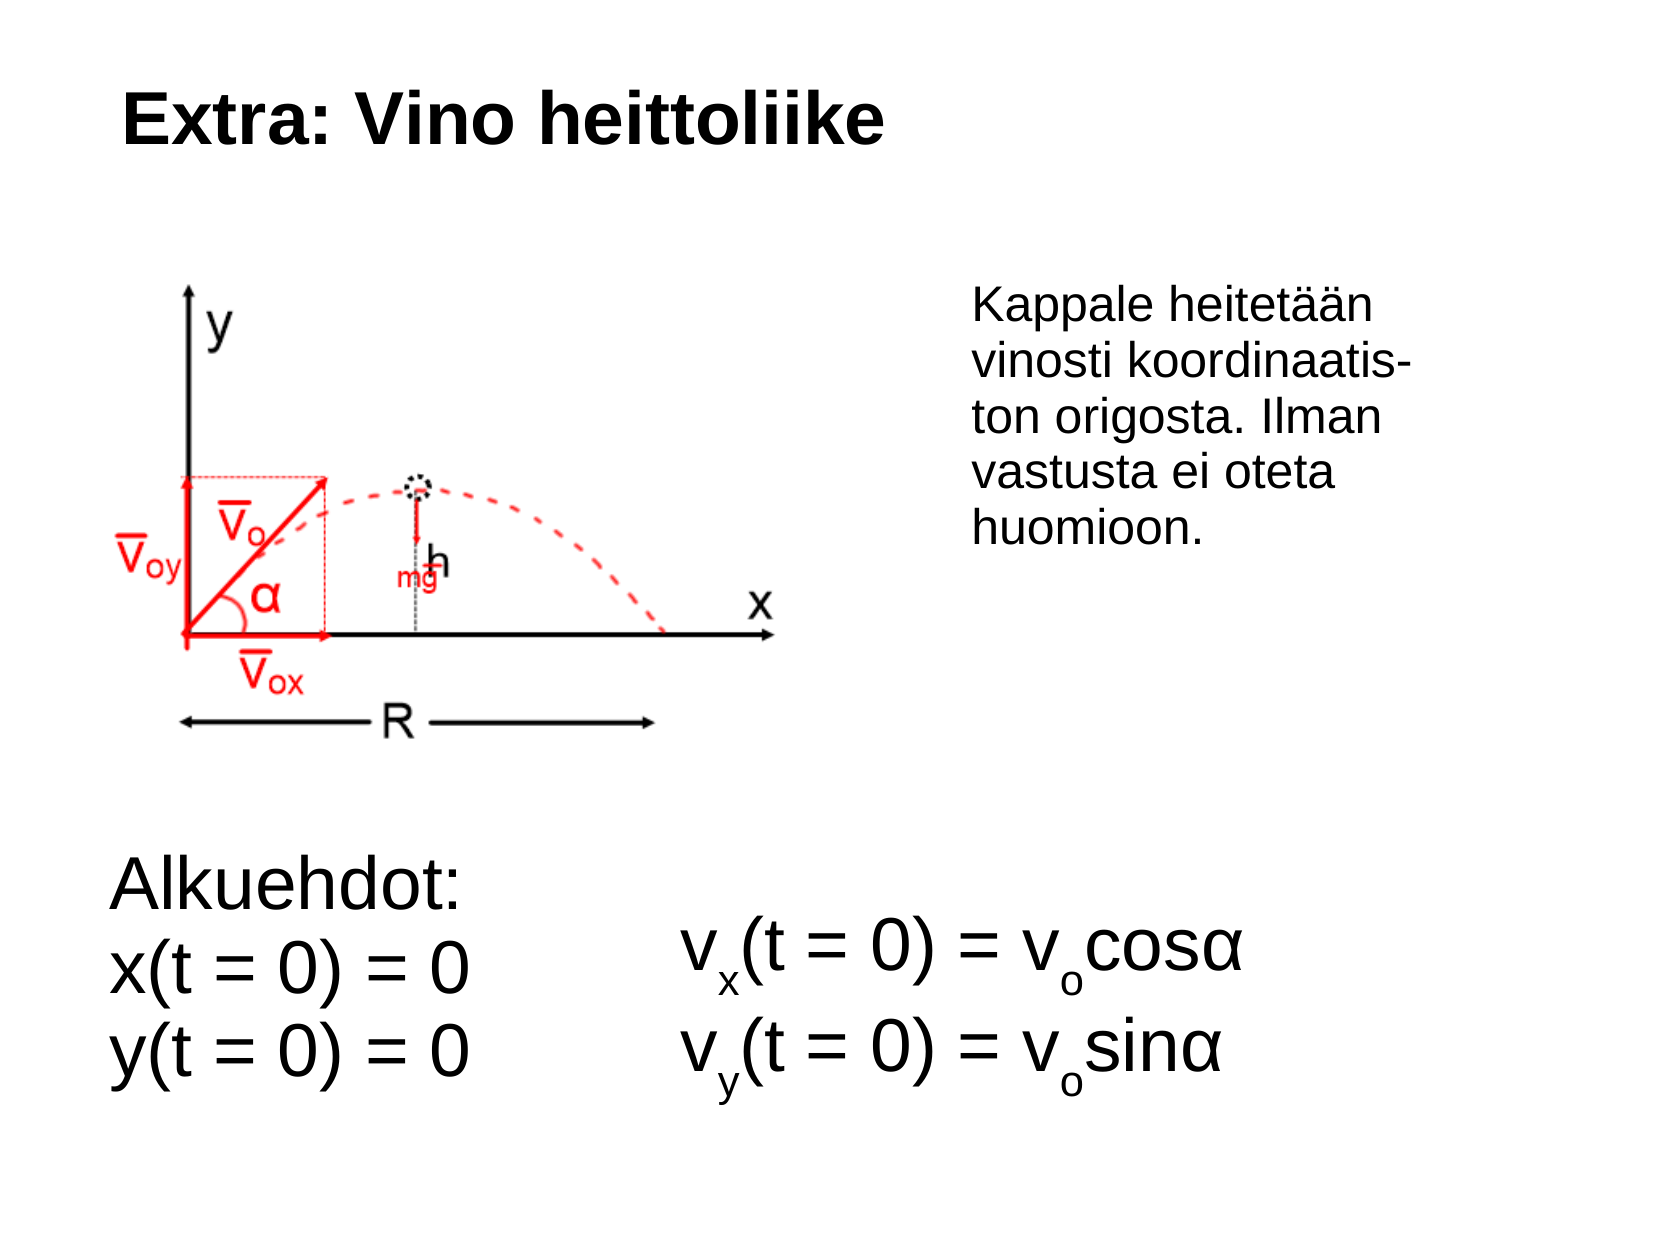

Extra: Vino heittoliike
Kappale heitetään
vinosti koordinaatis-ton origosta. Ilman vastusta ei oteta huomioon.
Alkuehdot:
x(t = 0) = 0 y(t = 0) = 0
vx(t = 0) = vocosα
vy(t = 0) = vosinα